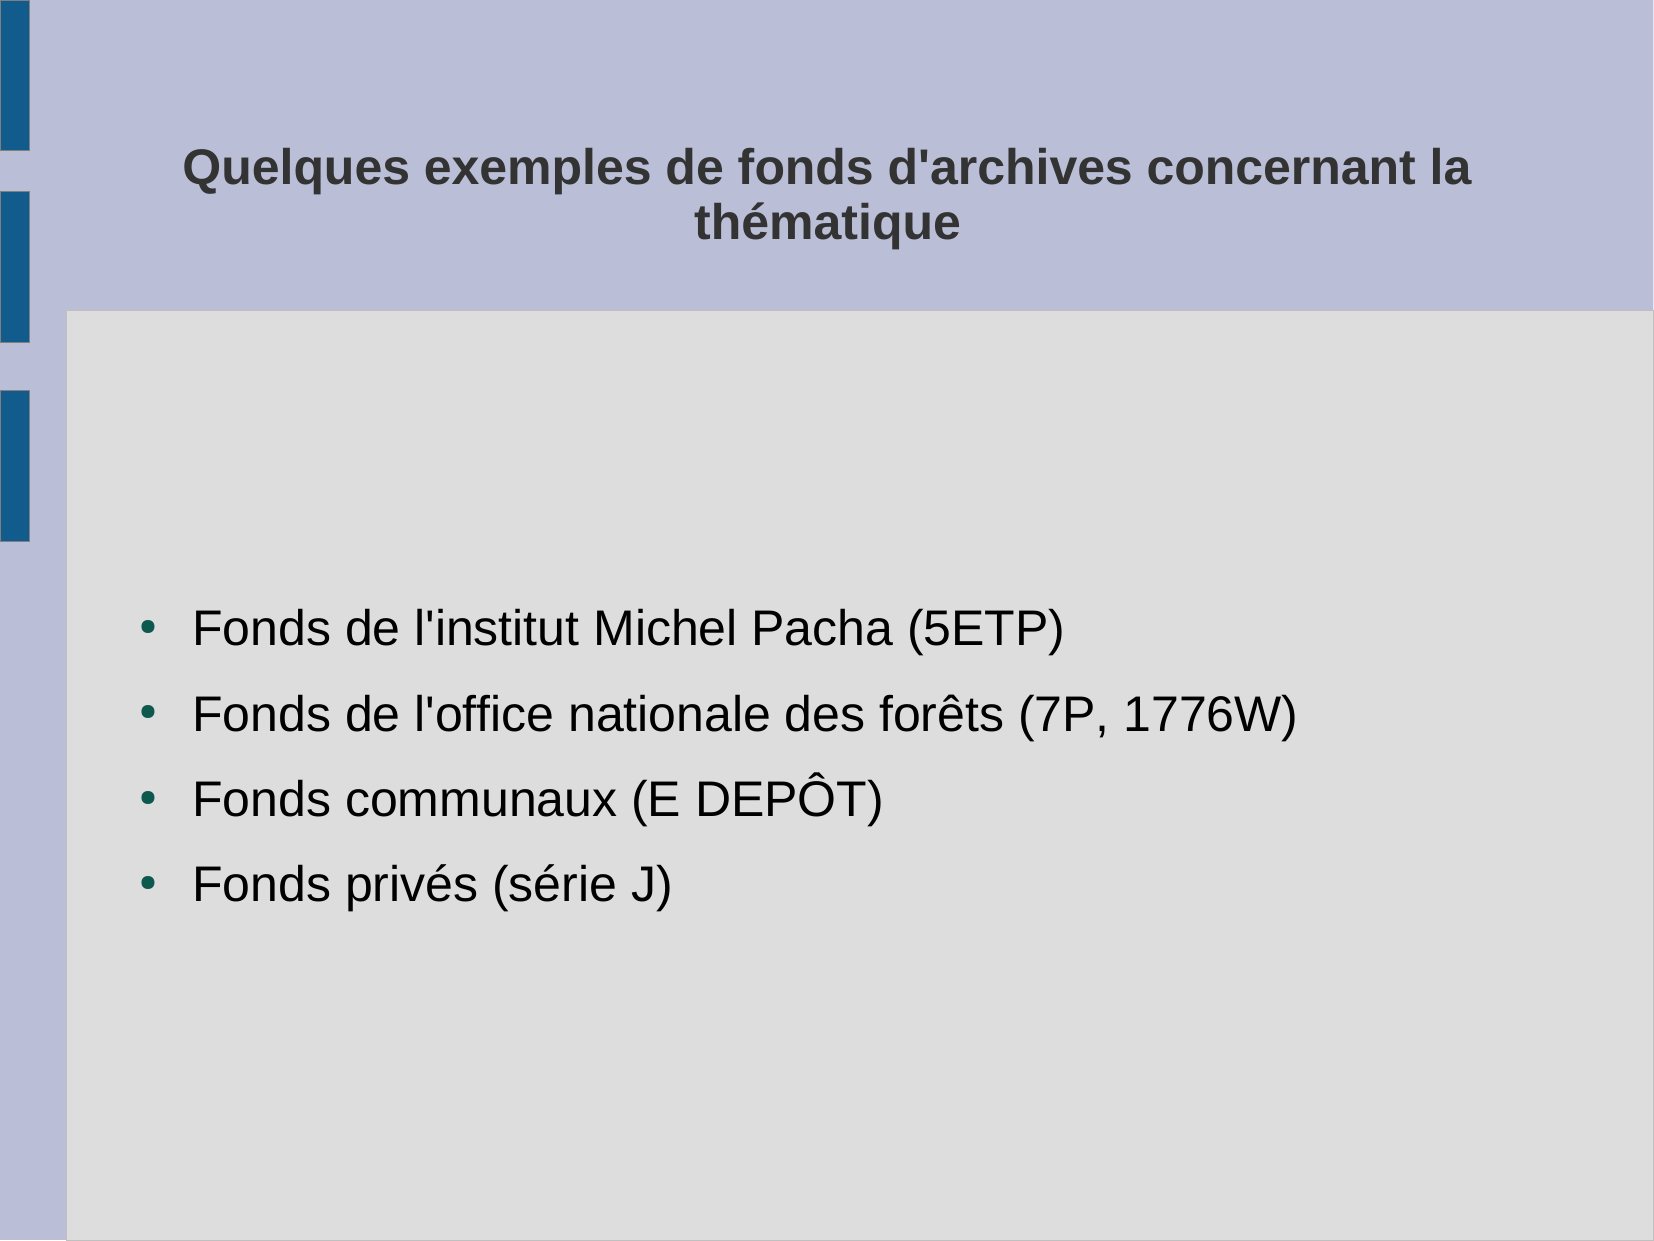

# Quelques exemples de fonds d'archives concernant la thématique
Fonds de l'institut Michel Pacha (5ETP)
Fonds de l'office nationale des forêts (7P, 1776W)
Fonds communaux (E DEPÔT)
Fonds privés (série J)